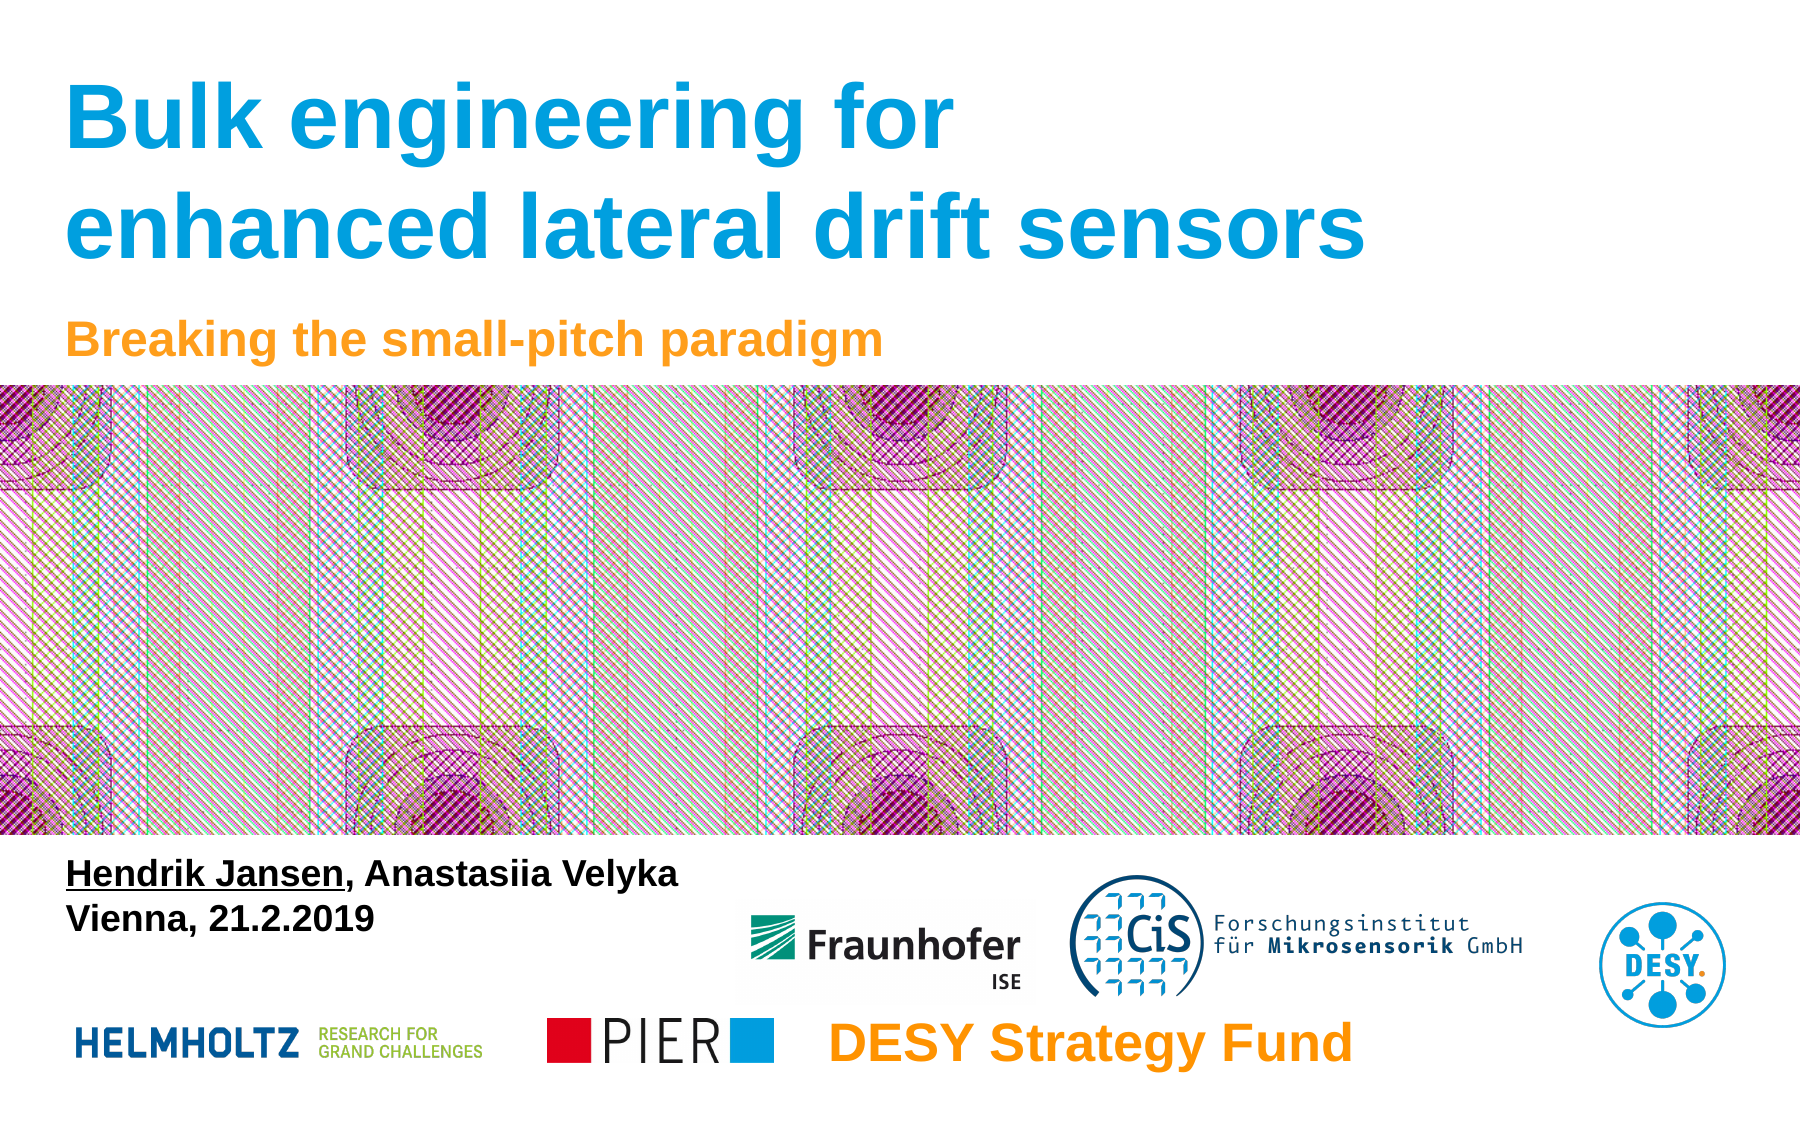

# Bulk engineering for enhanced lateral drift sensors
Breaking the small-pitch paradigm
Hendrik Jansen, Anastasiia Velyka
Vienna, 21.2.2019